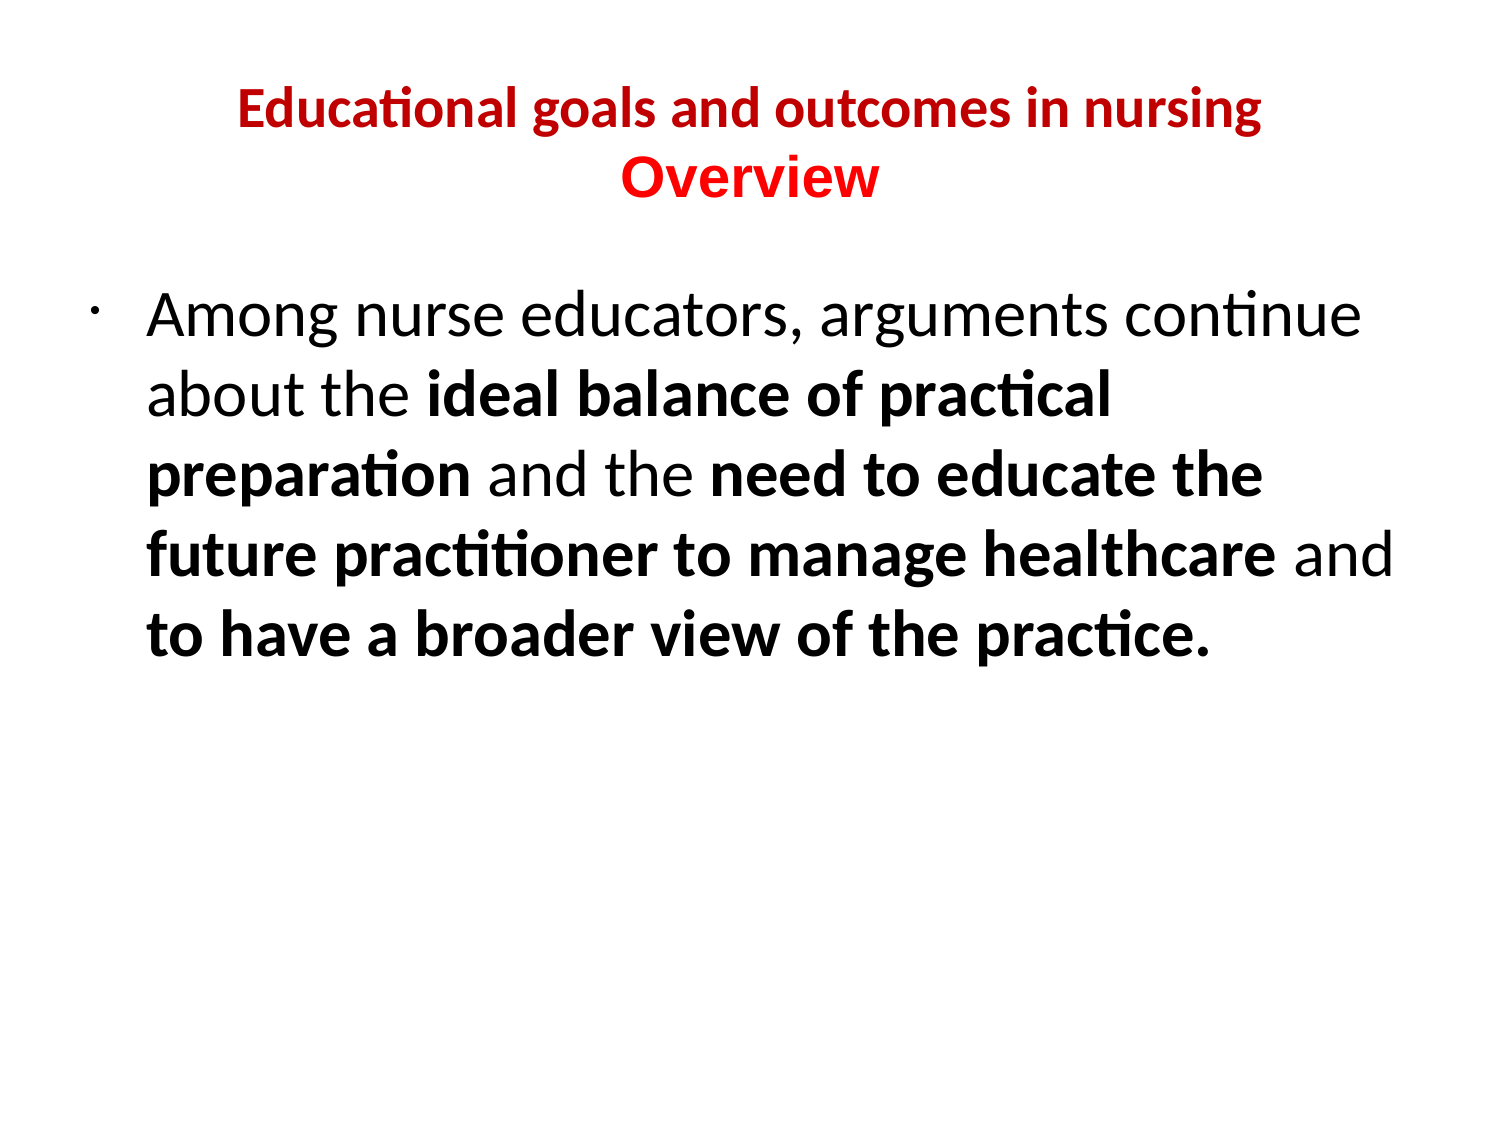

# Educational goals and outcomes in nursing Overview
Among nurse educators, arguments continue about the ideal balance of practical preparation and the need to educate the future practitioner to manage healthcare and to have a broader view of the practice.